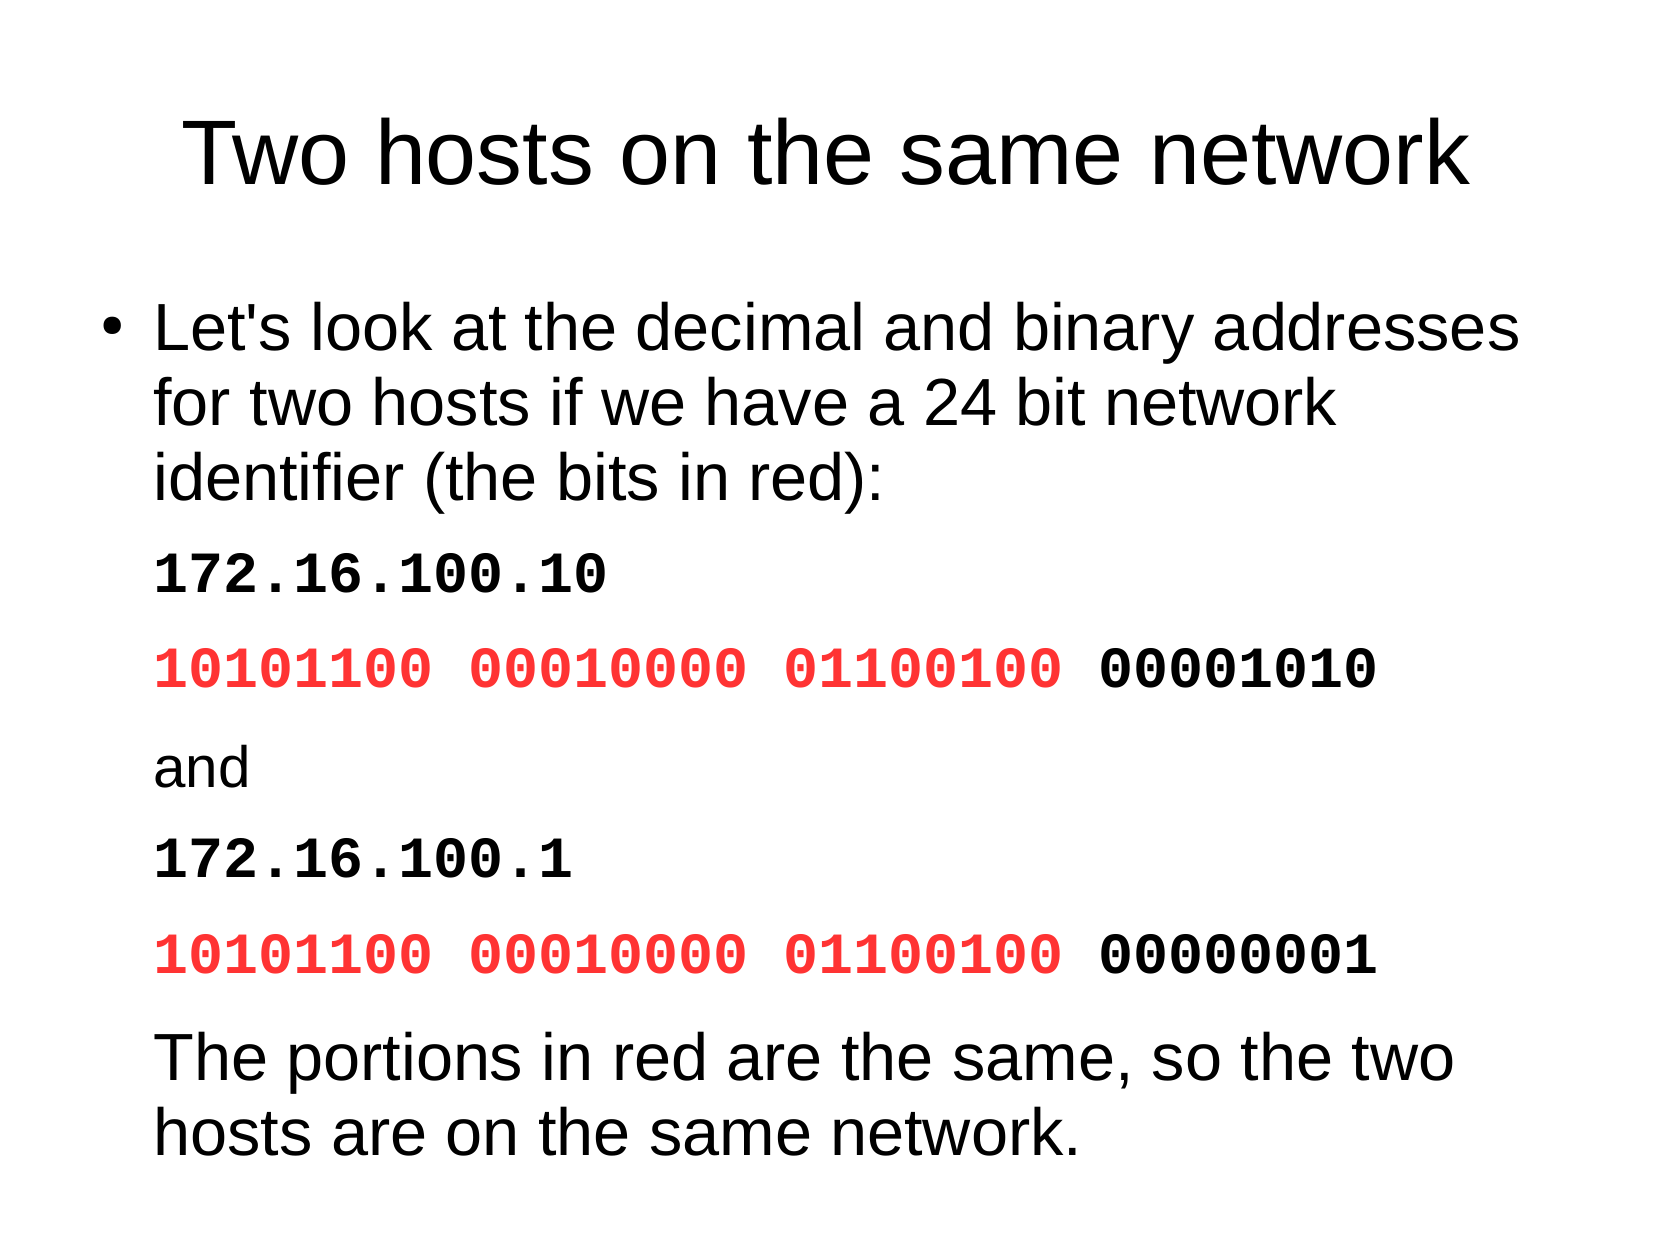

# Two hosts on the same network
Let's look at the decimal and binary addresses for two hosts if we have a 24 bit network identifier (the bits in red):
172.16.100.10
10101100 00010000 01100100 00001010
and
172.16.100.1
10101100 00010000 01100100 00000001
The portions in red are the same, so the two hosts are on the same network.